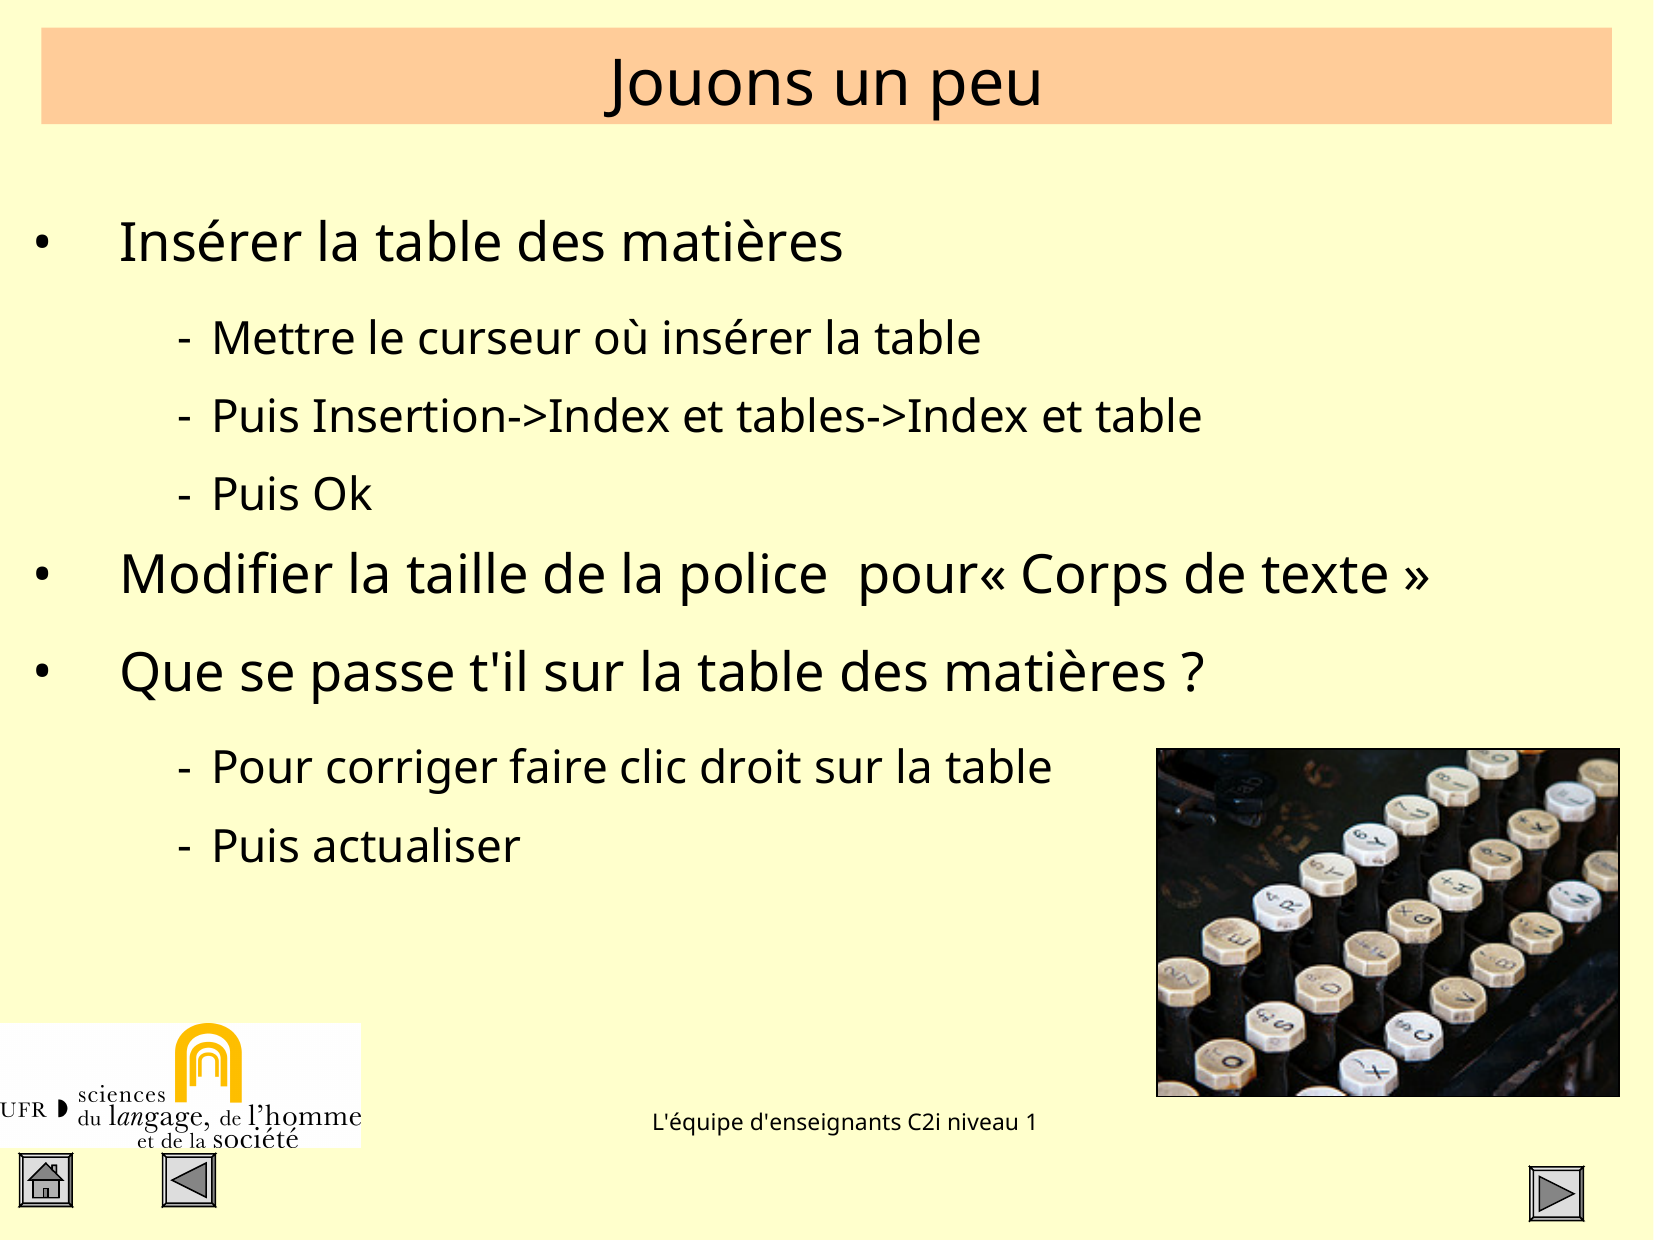

# Jouons un peu
Insérer la table des matières
Mettre le curseur où insérer la table
Puis Insertion->Index et tables->Index et table
Puis Ok
Modifier la taille de la police pour« Corps de texte »
Que se passe t'il sur la table des matières ?
Pour corriger faire clic droit sur la table
Puis actualiser